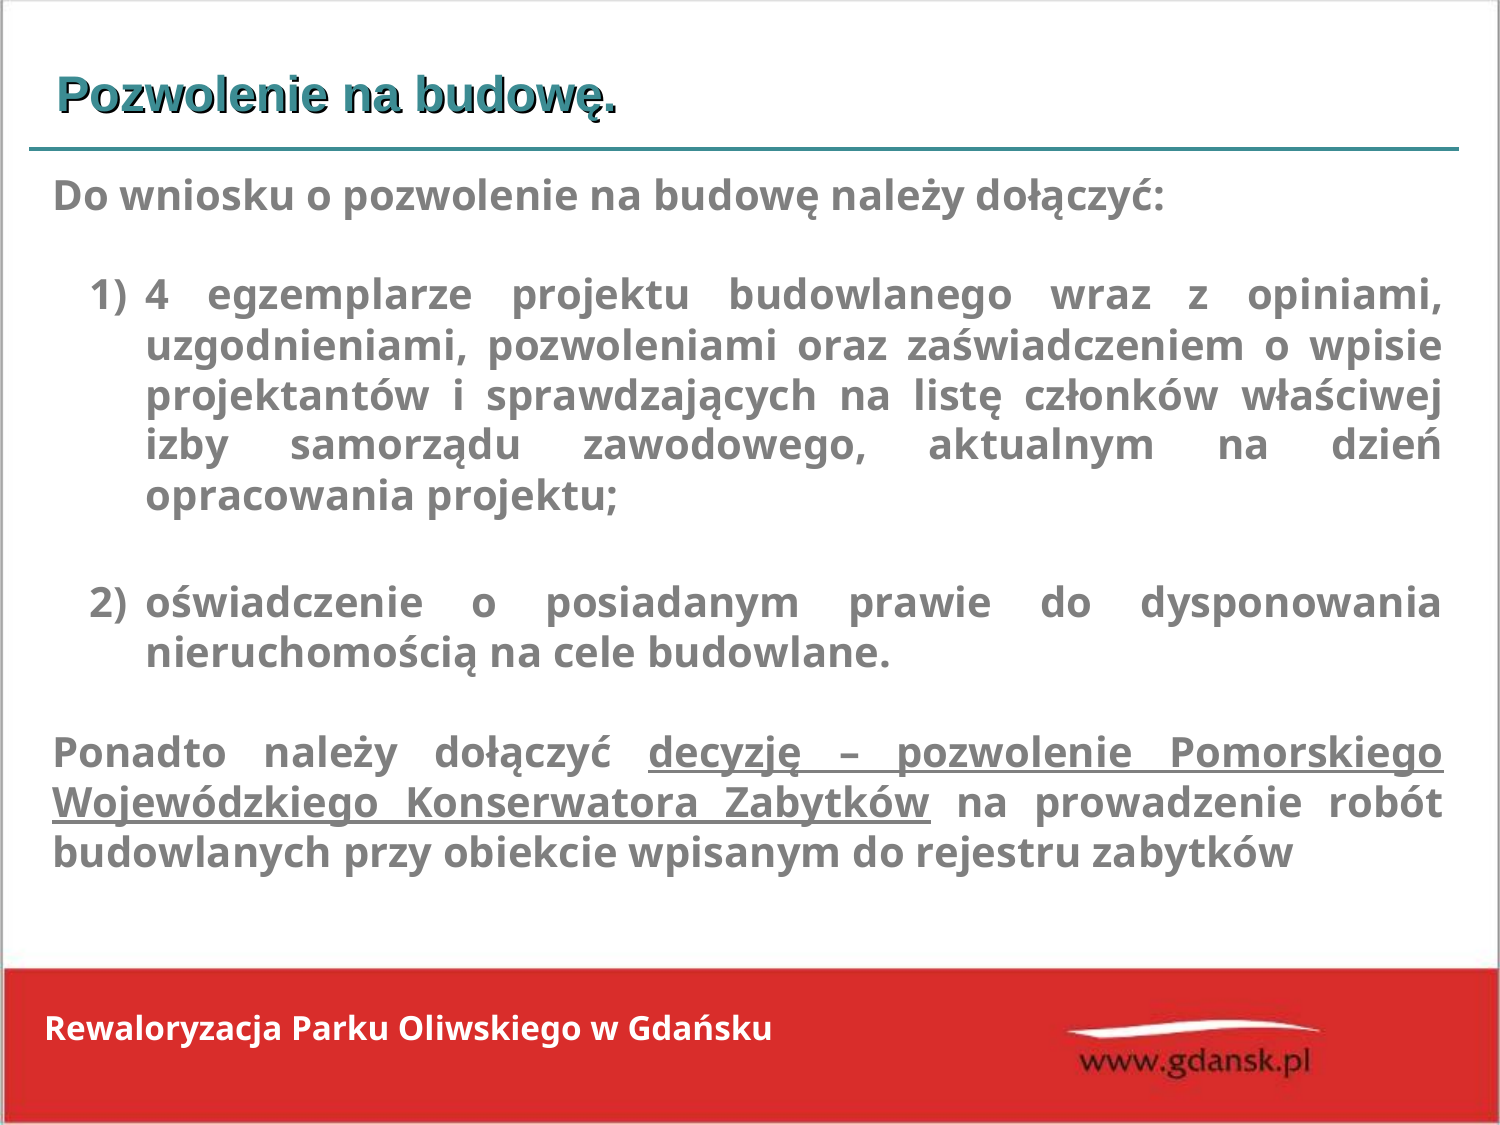

# Pozwolenie na budowę.
Do wniosku o pozwolenie na budowę należy dołączyć:
4 egzemplarze projektu budowlanego wraz z opiniami, uzgodnieniami, pozwoleniami oraz zaświadczeniem o wpisie projektantów i sprawdzających na listę członków właściwej izby samorządu zawodowego, aktualnym na dzień opracowania projektu;
oświadczenie o posiadanym prawie do dysponowania nieruchomością na cele budowlane.
Ponadto należy dołączyć decyzję – pozwolenie Pomorskiego Wojewódzkiego Konserwatora Zabytków na prowadzenie robót budowlanych przy obiekcie wpisanym do rejestru zabytków
Rewaloryzacja Parku Oliwskiego w Gdańsku